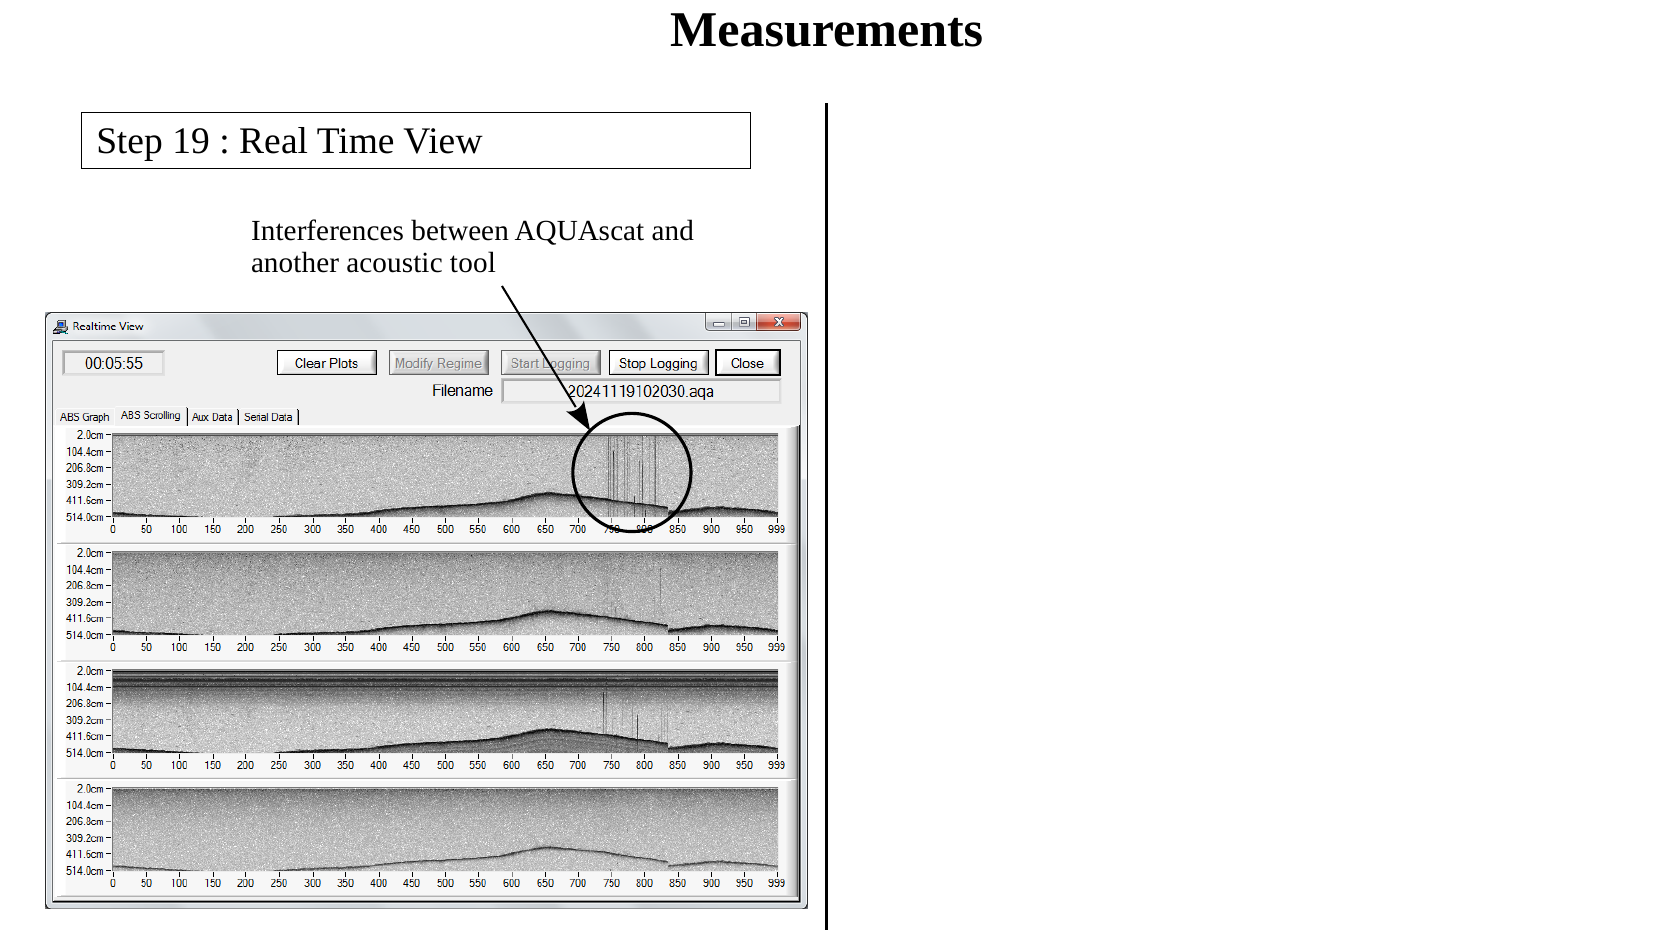

Measurements
Step 19 : Real Time View
Interferences between AQUAscat and another acoustic tool